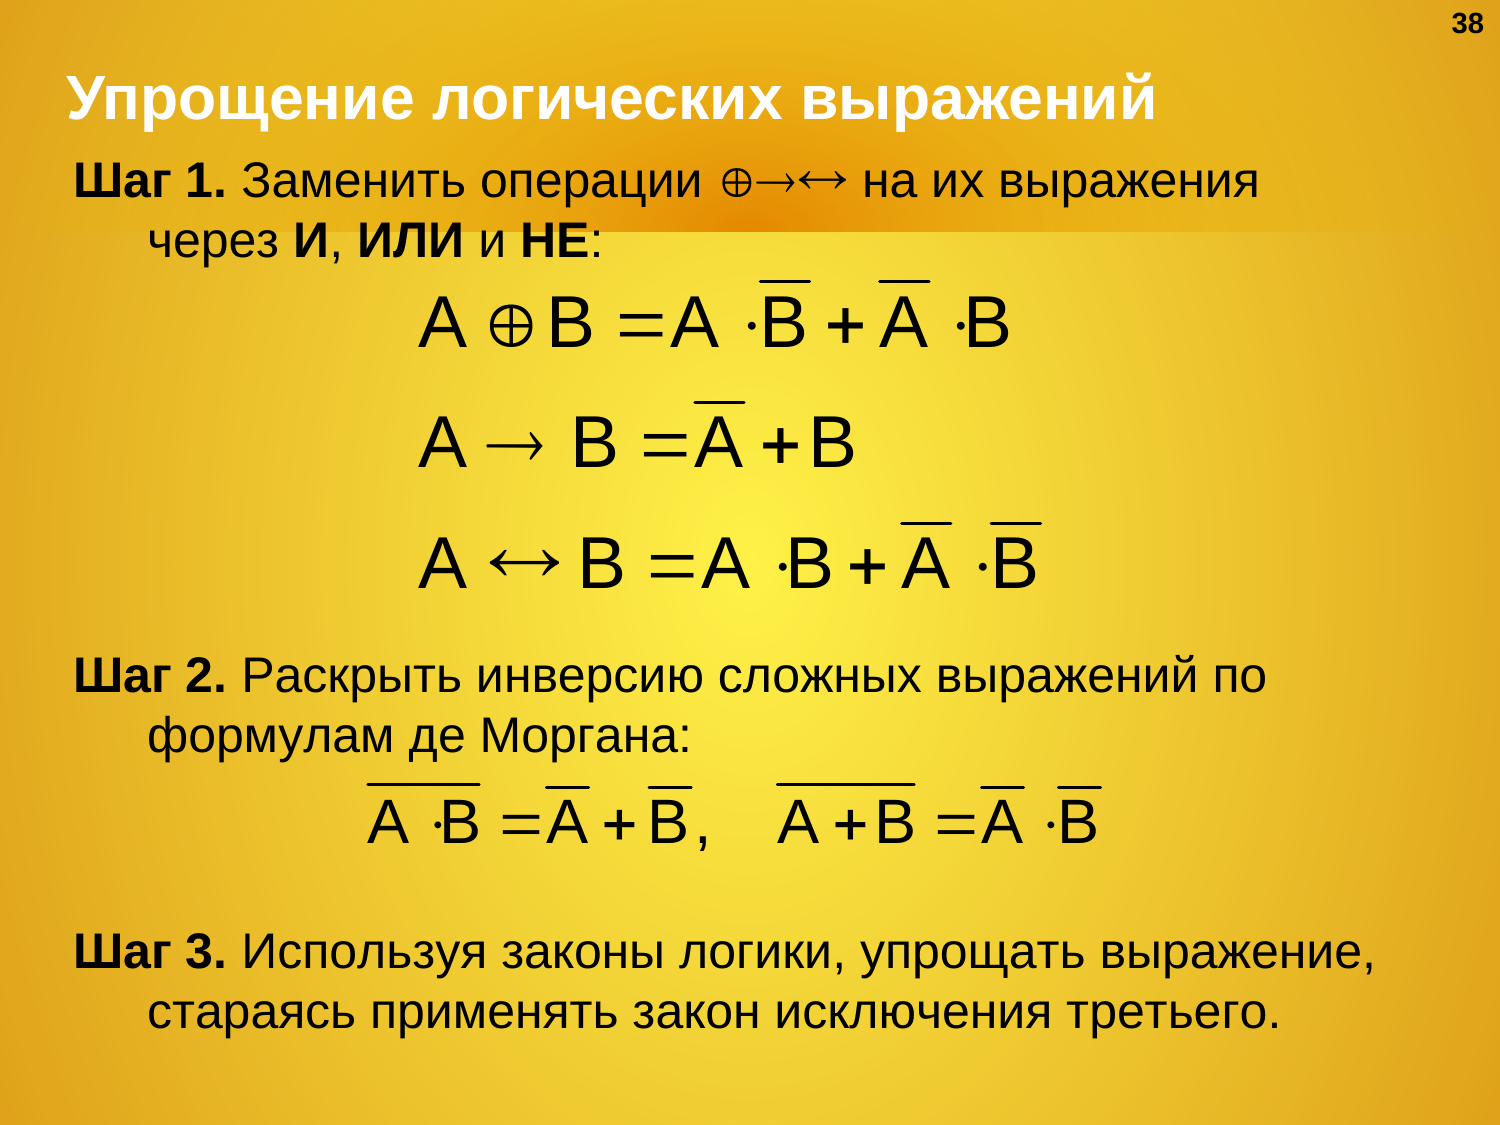

# Упрощение логических выражений
Шаг 1. Заменить операции  на их выражения через И, ИЛИ и НЕ:
Шаг 2. Раскрыть инверсию сложных выражений по формулам де Моргана:
Шаг 3. Используя законы логики, упрощать выражение, стараясь применять закон исключения третьего.